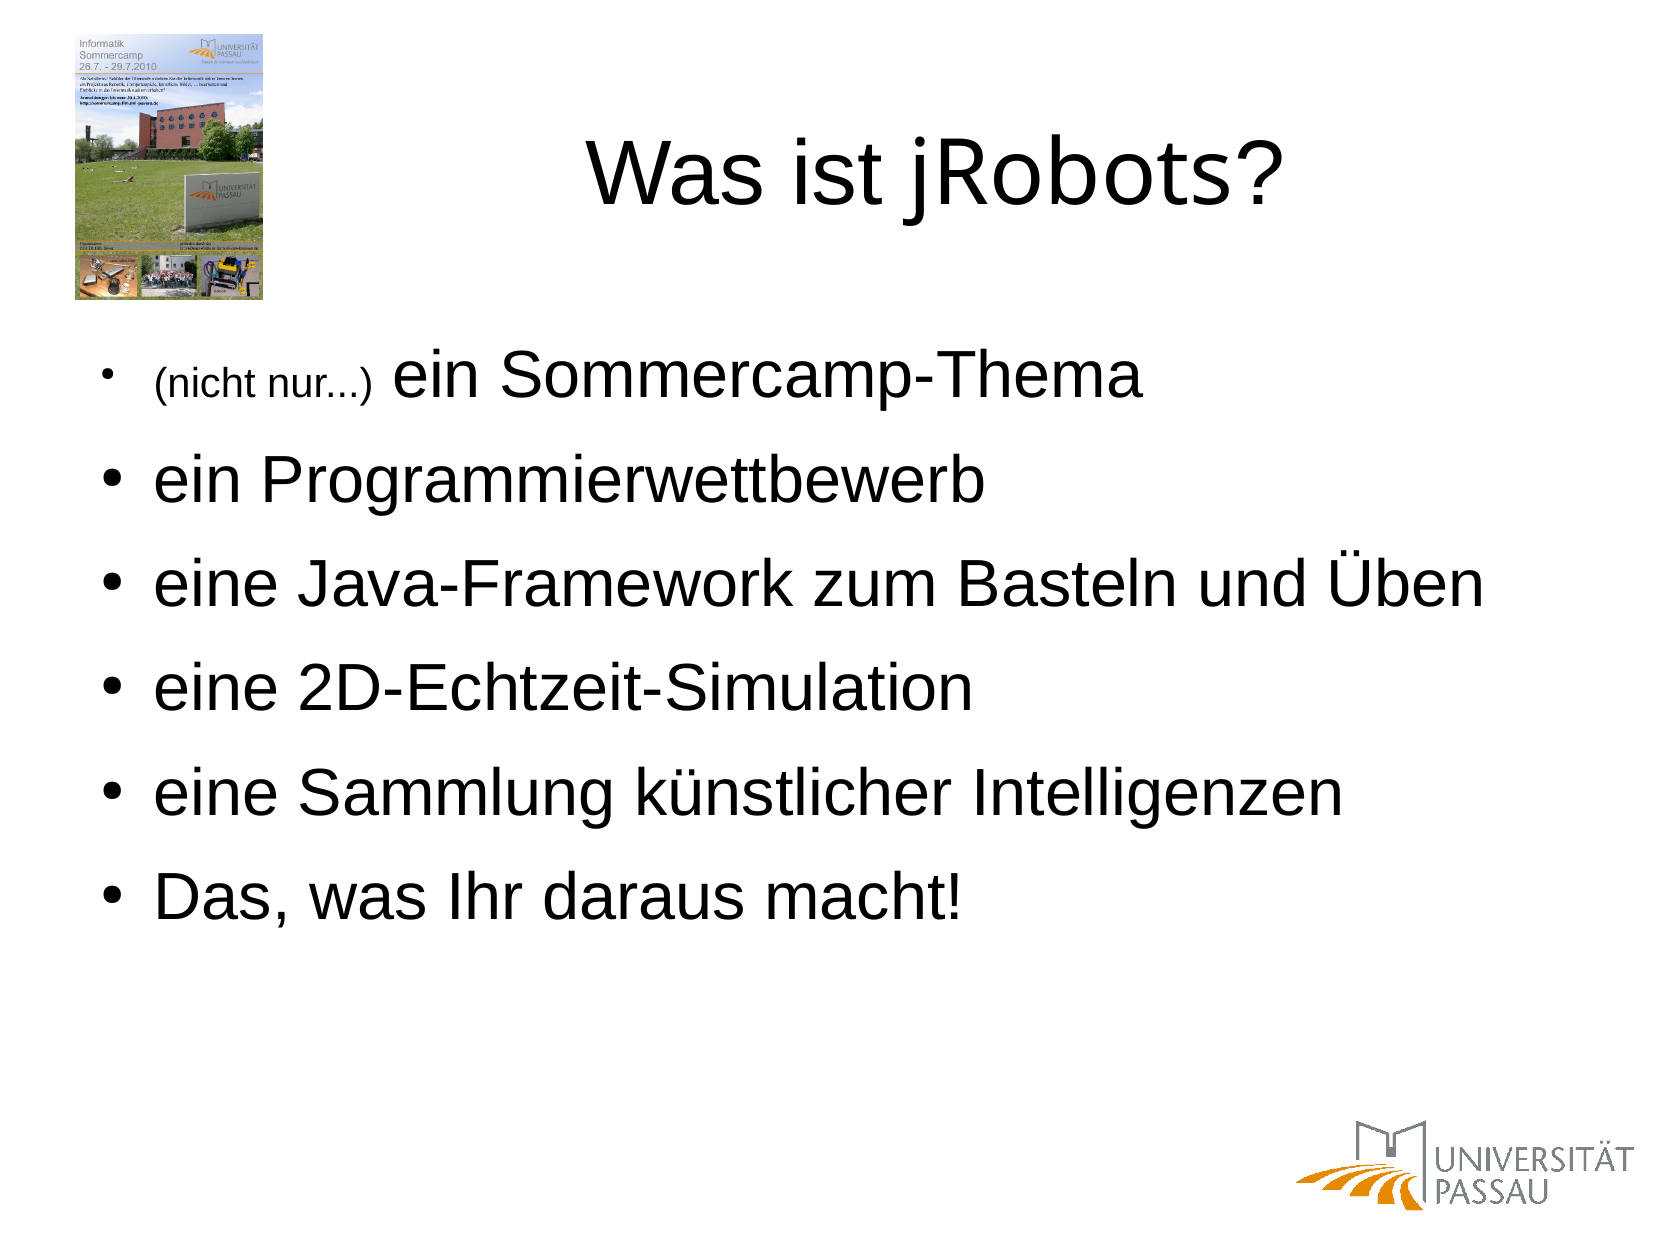

# Was ist jRobots?
(nicht nur...) ein Sommercamp-Thema
ein Programmierwettbewerb
eine Java-Framework zum Basteln und Üben
eine 2D-Echtzeit-Simulation
eine Sammlung künstlicher Intelligenzen
Das, was Ihr daraus macht!